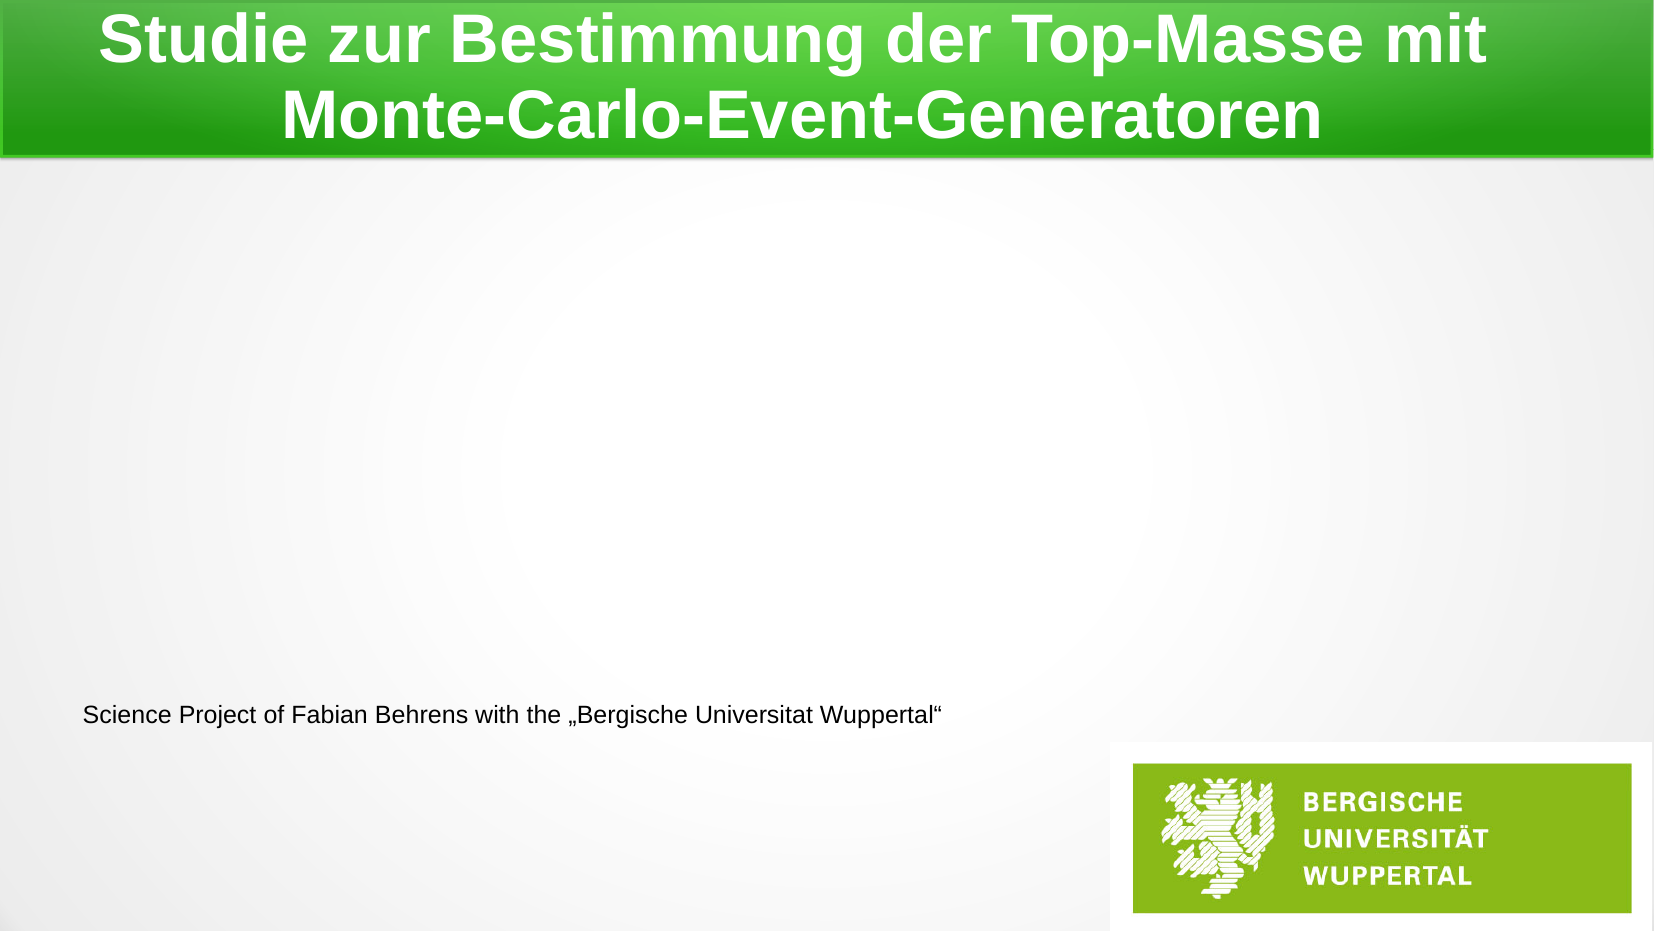

# Studie zur Bestimmung der Top-Masse mit Monte-Carlo-Event-Generatoren
Science Project of Fabian Behrens with the „Bergische Universitat Wuppertal“